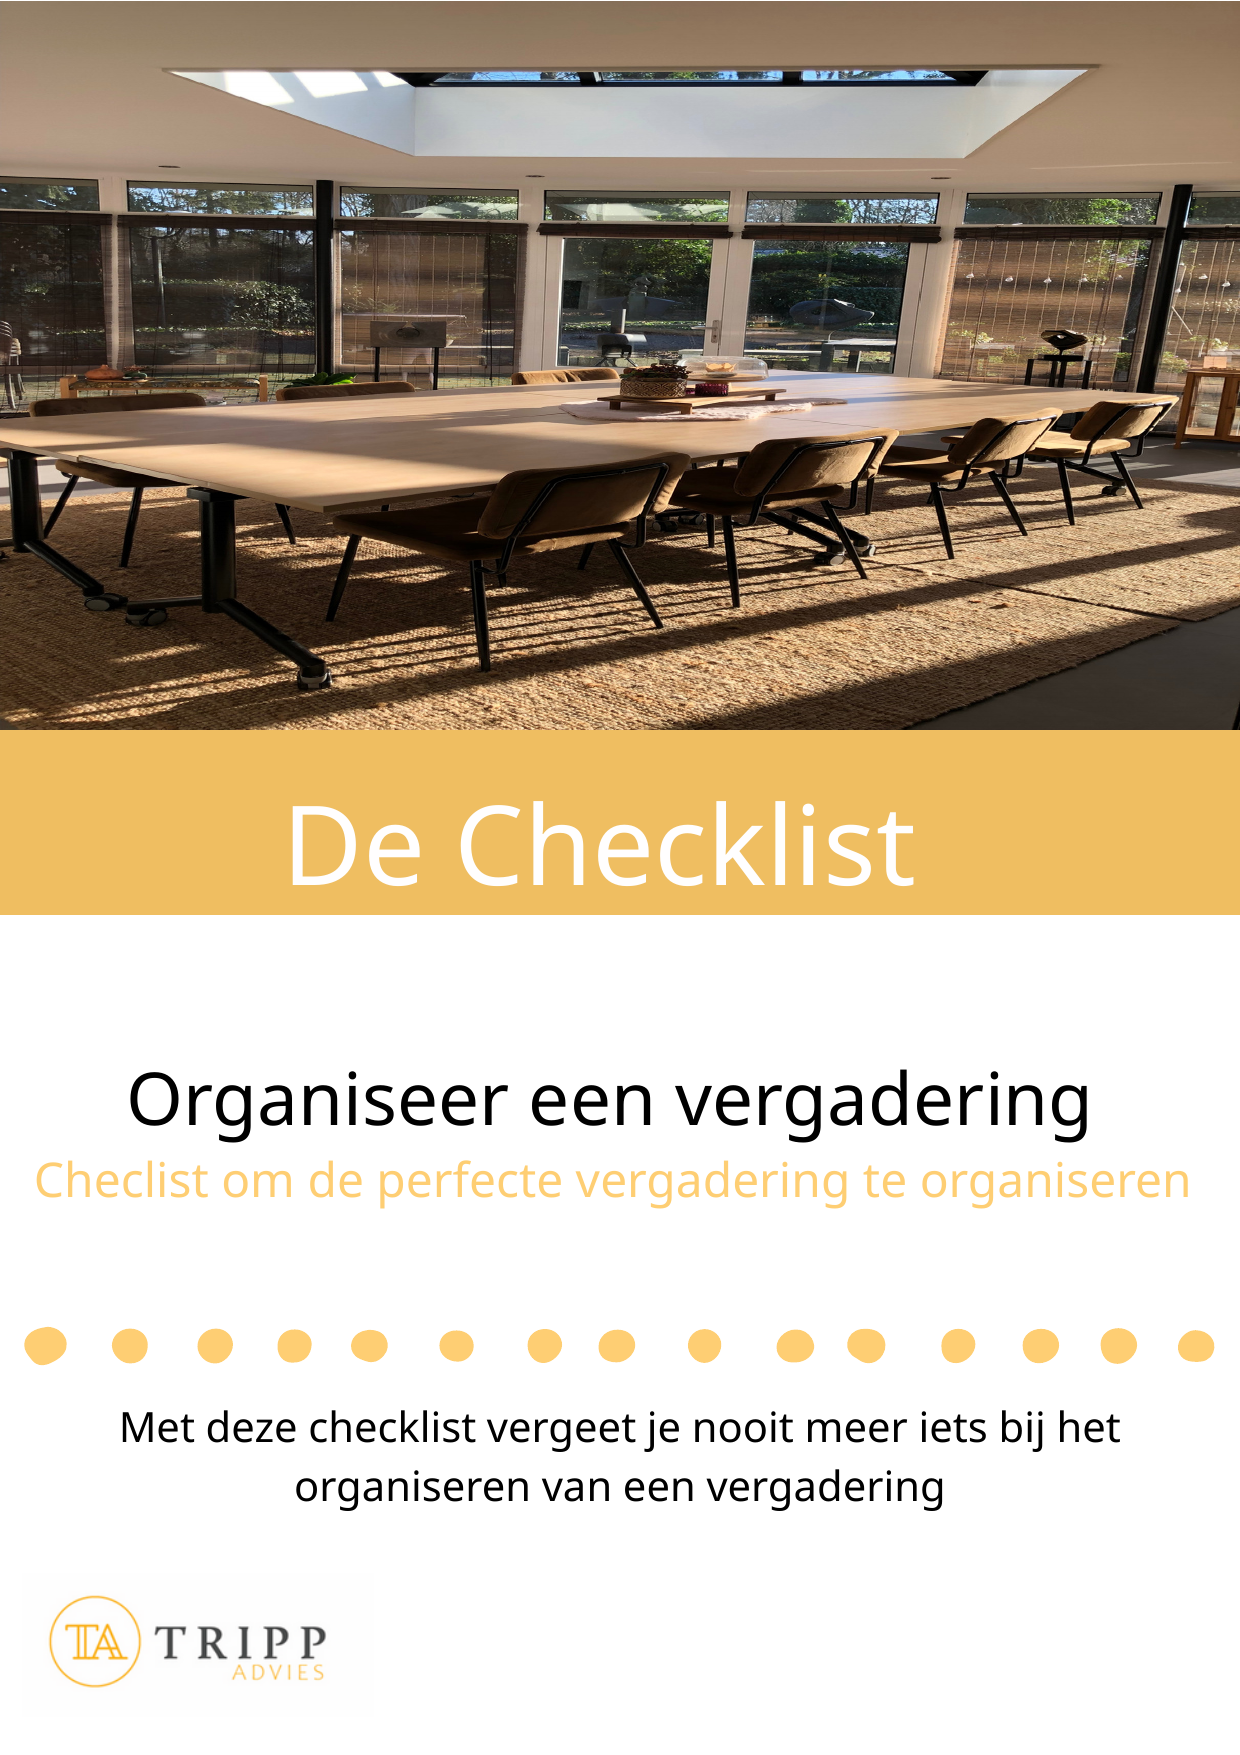

De Checklist
Organiseer een vergadering
Checlist om de perfecte vergadering te organiseren
Met deze checklist vergeet je nooit meer iets bij het organiseren van een vergadering